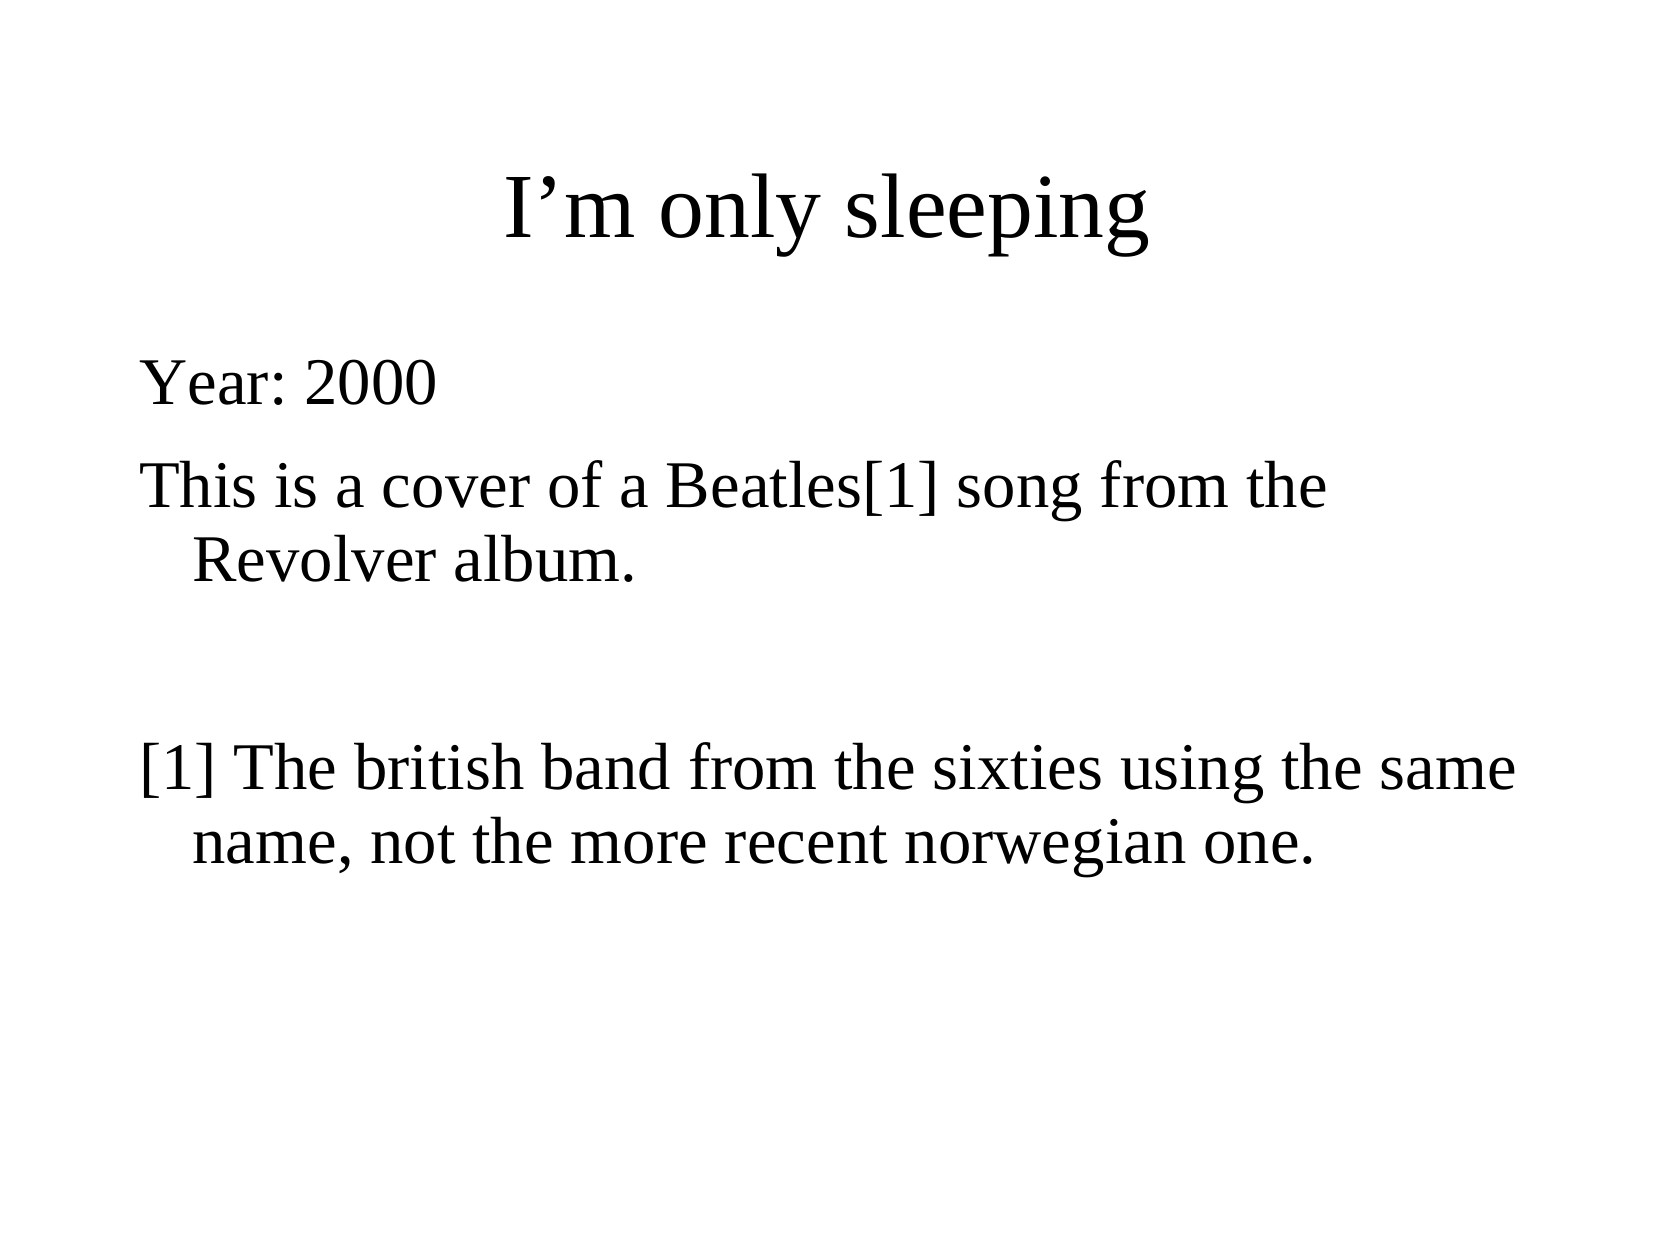

# I’m only sleeping
Year: 2000
This is a cover of a Beatles[1] song from the Revolver album.
[1] The british band from the sixties using the same name, not the more recent norwegian one.